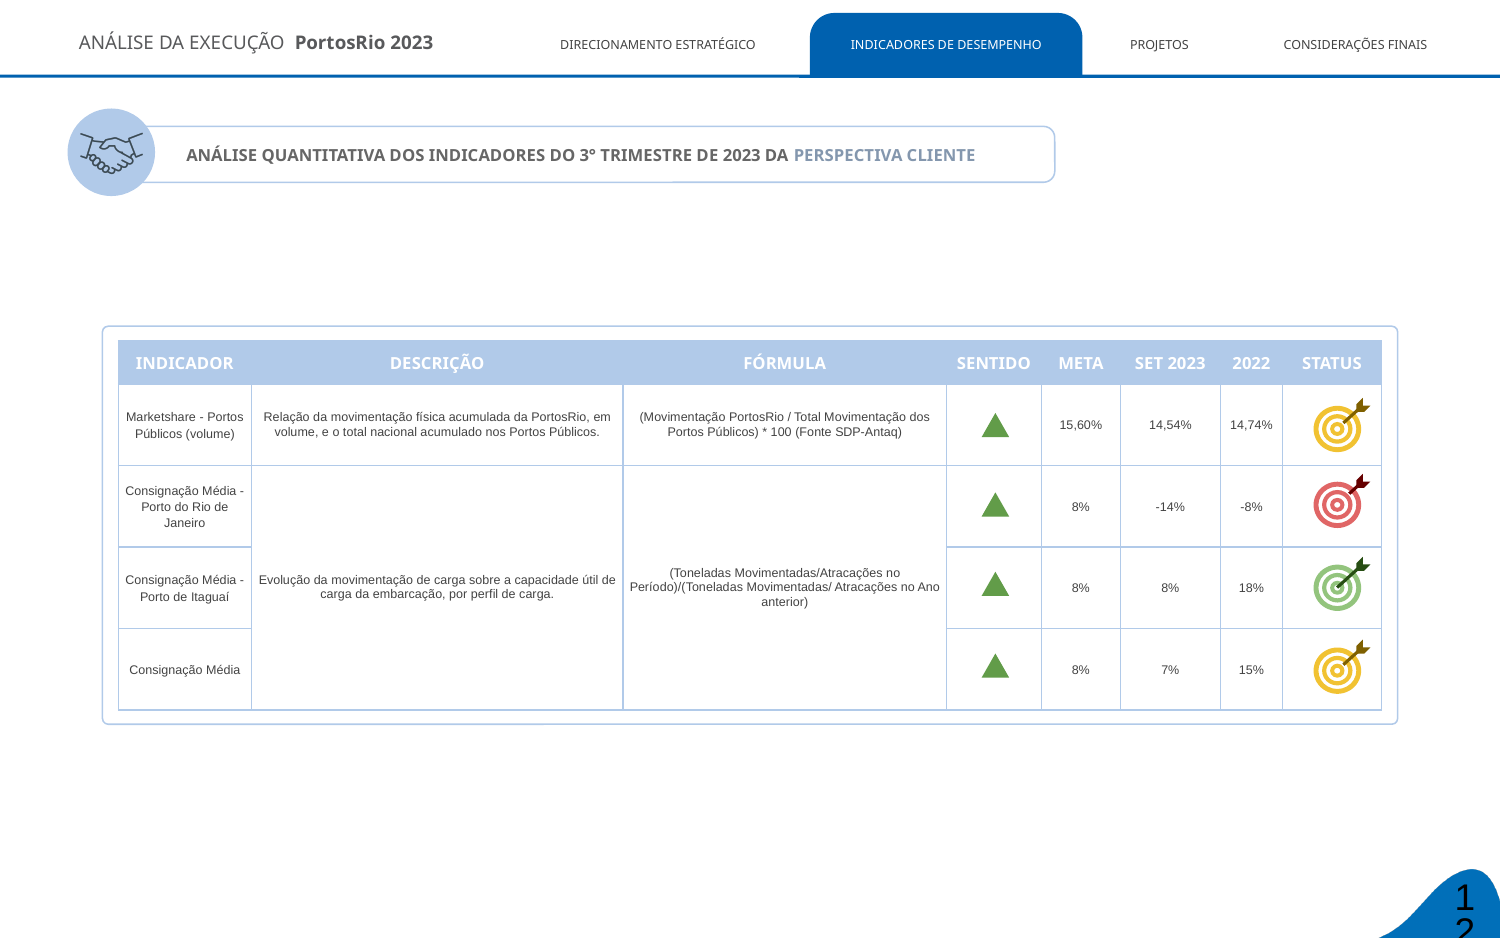

ANÁLISE DA EXECUÇÃO PortosRio 2023
DIRECIONAMENTO ESTRATÉGICO
INDICADORES DE DESEMPENHO
PROJETOS
CONSIDERAÇÕES FINAIS
ANÁLISE QUANTITATIVA DOS INDICADORES DO 3° TRIMESTRE DE 2023 DA PERSPECTIVA CLIENTE
| INDICADOR | DESCRIÇÃO | FÓRMULA | SENTIDO | META | SET 2023 | 2022 | STATUS |
| --- | --- | --- | --- | --- | --- | --- | --- |
| Marketshare - Portos Públicos (volume) | Relação da movimentação física acumulada da PortosRio, em volume, e o total nacional acumulado nos Portos Públicos. | (Movimentação PortosRio / Total Movimentação dos Portos Públicos) \* 100 (Fonte SDP-Antaq) | | 15,60% | 14,54% | 14,74% | |
| Consignação Média - Porto do Rio de Janeiro | Evolução da movimentação de carga sobre a capacidade útil de carga da embarcação, por perfil de carga. | (Toneladas Movimentadas/Atracações no Período)/(Toneladas Movimentadas/ Atracações no Ano anterior) | | 8% | -14% | -8% | |
| Consignação Média - Porto de Itaguaí | | | | 8% | 8% | 18% | |
| Consignação Média | | | | 8% | 7% | 15% | |